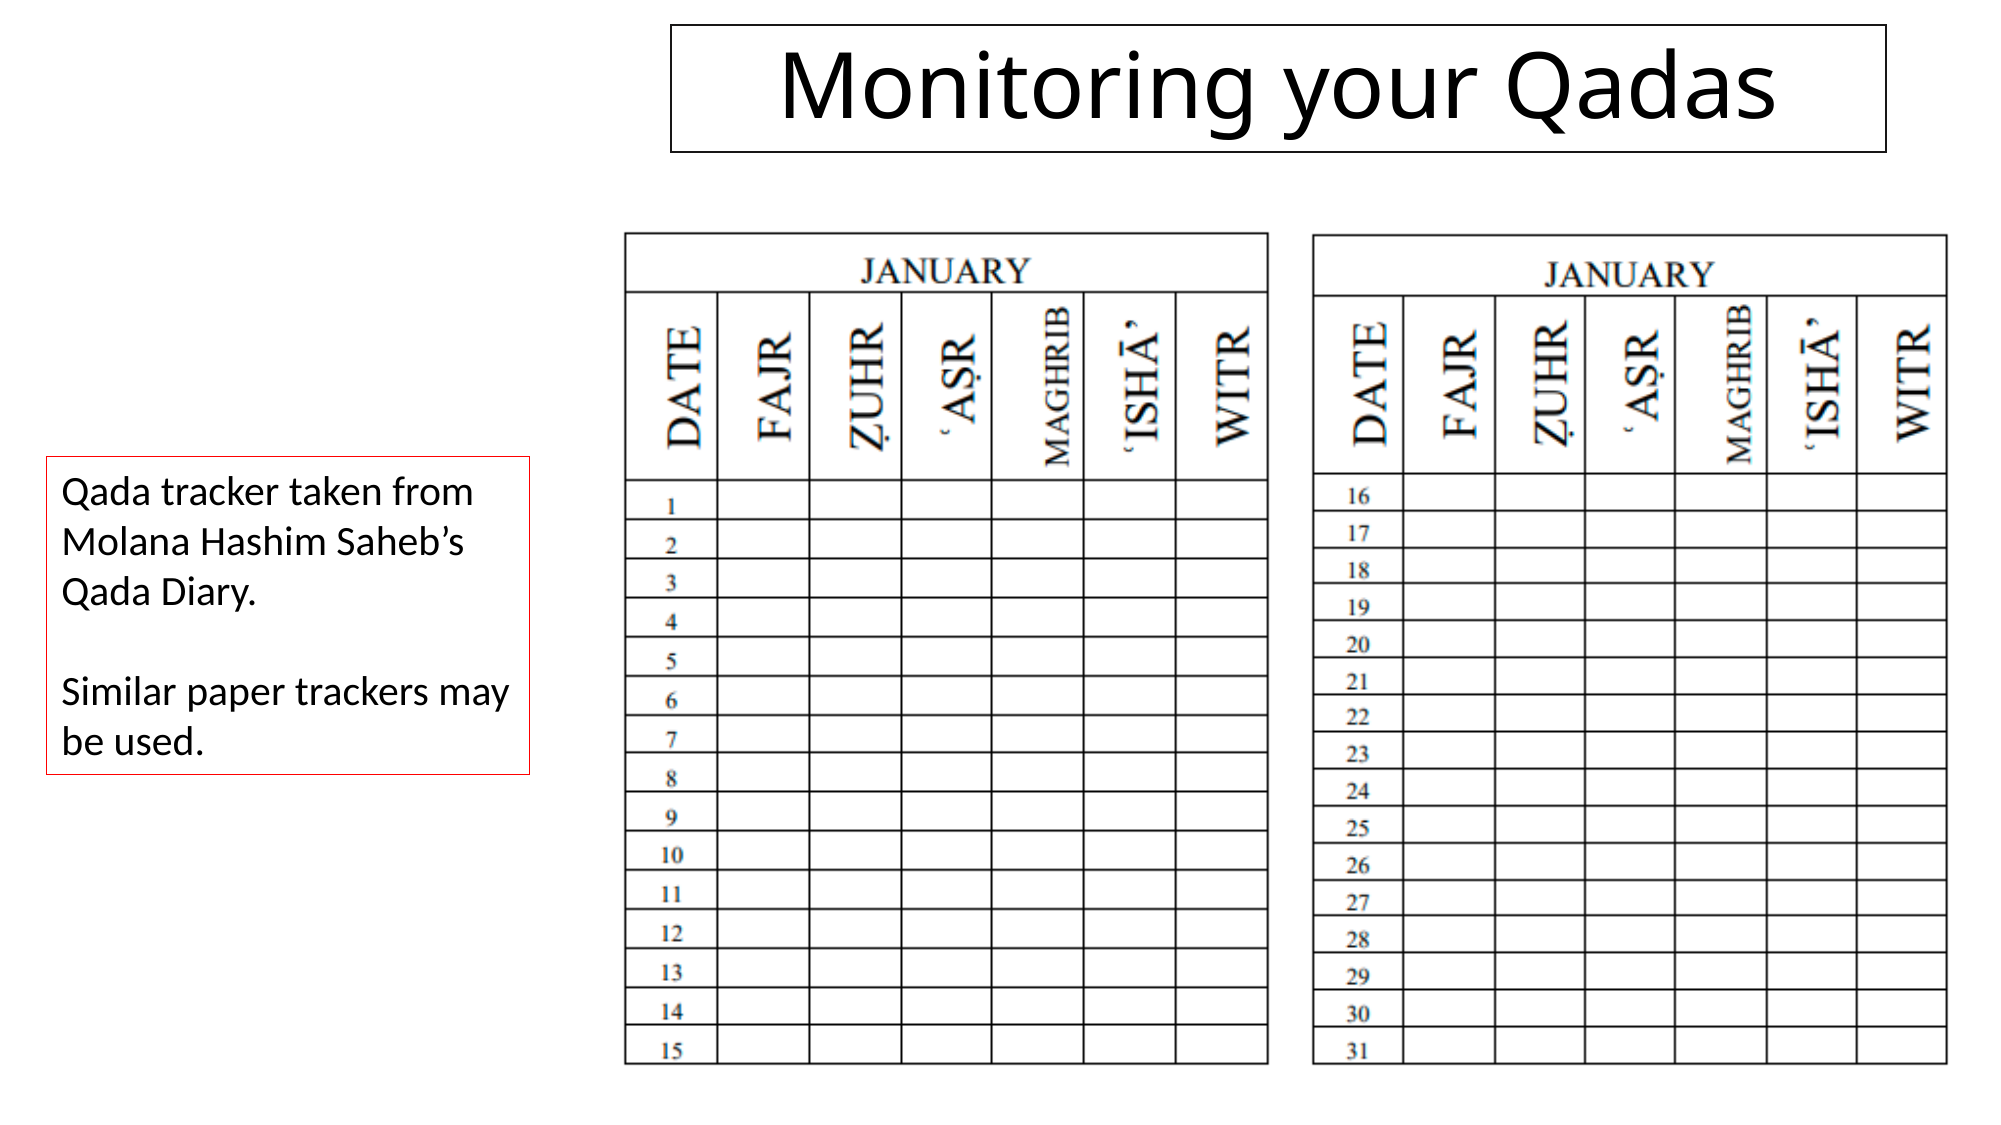

# Monitoring your Qadas
Qada tracker taken from Molana Hashim Saheb’s Qada Diary.
Similar paper trackers may be used.